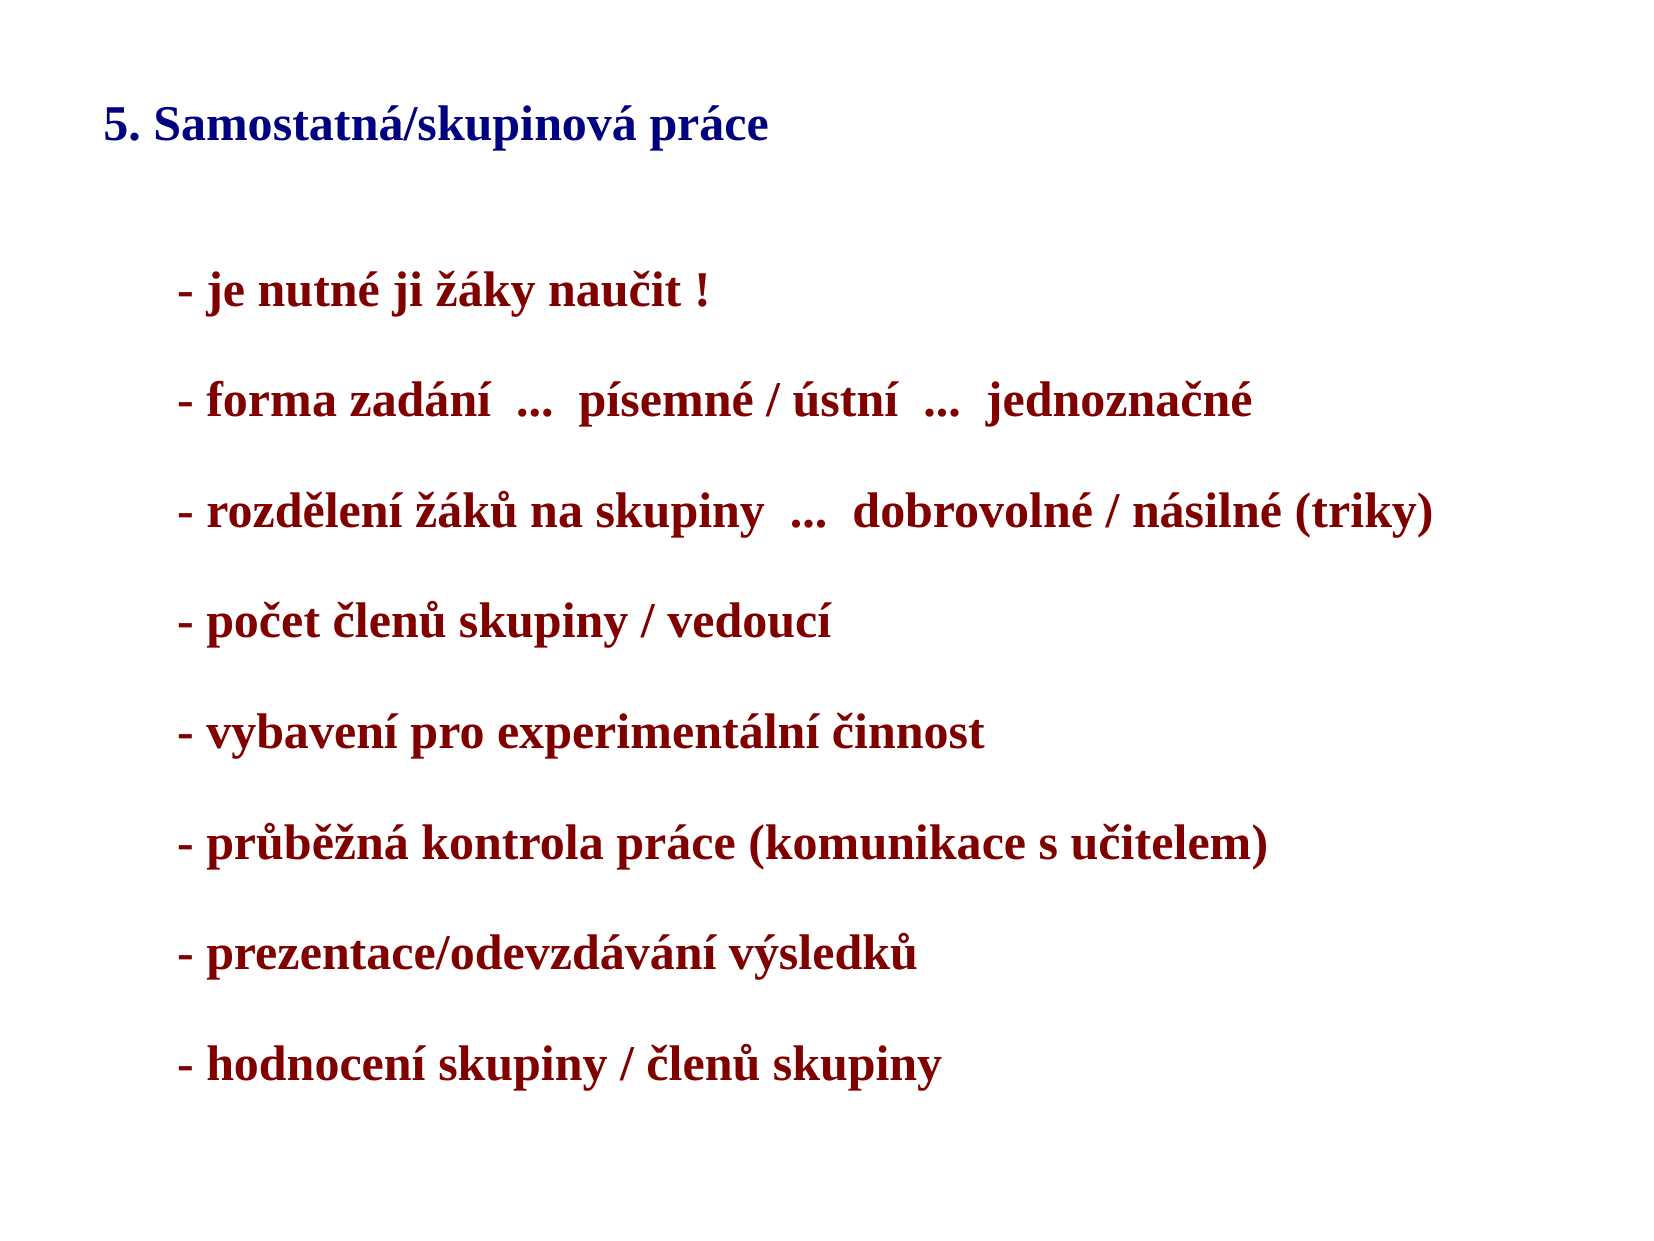

5. Samostatná/skupinová práce
	- je nutné ji žáky naučit !
	- forma zadání ... písemné / ústní ... jednoznačné
	- rozdělení žáků na skupiny ... dobrovolné / násilné (triky)
	- počet členů skupiny / vedoucí
	- vybavení pro experimentální činnost
	- průběžná kontrola práce (komunikace s učitelem)
	- prezentace/odevzdávání výsledků
	- hodnocení skupiny / členů skupiny